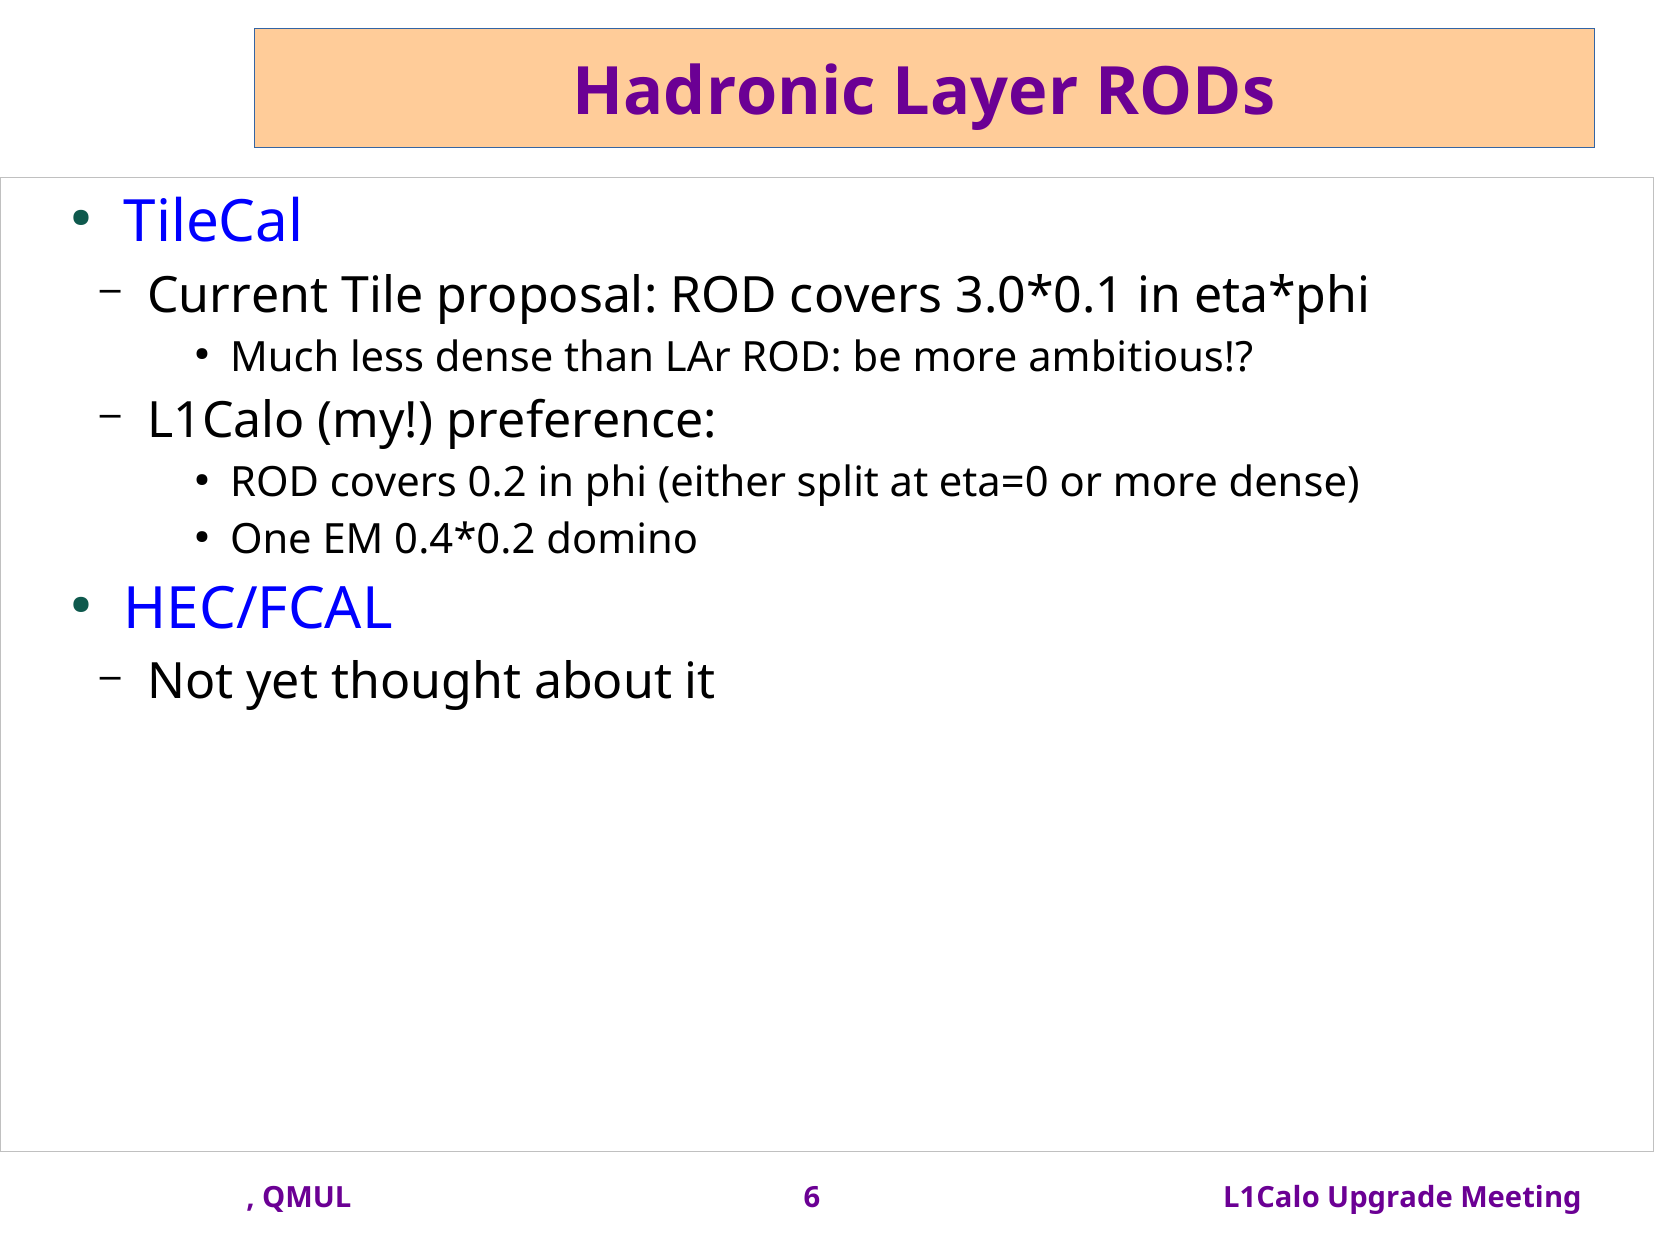

# Hadronic Layer RODs
TileCal
Current Tile proposal: ROD covers 3.0*0.1 in eta*phi
Much less dense than LAr ROD: be more ambitious!?
L1Calo (my!) preference:
ROD covers 0.2 in phi (either split at eta=0 or more dense)
One EM 0.4*0.2 domino
HEC/FCAL
Not yet thought about it